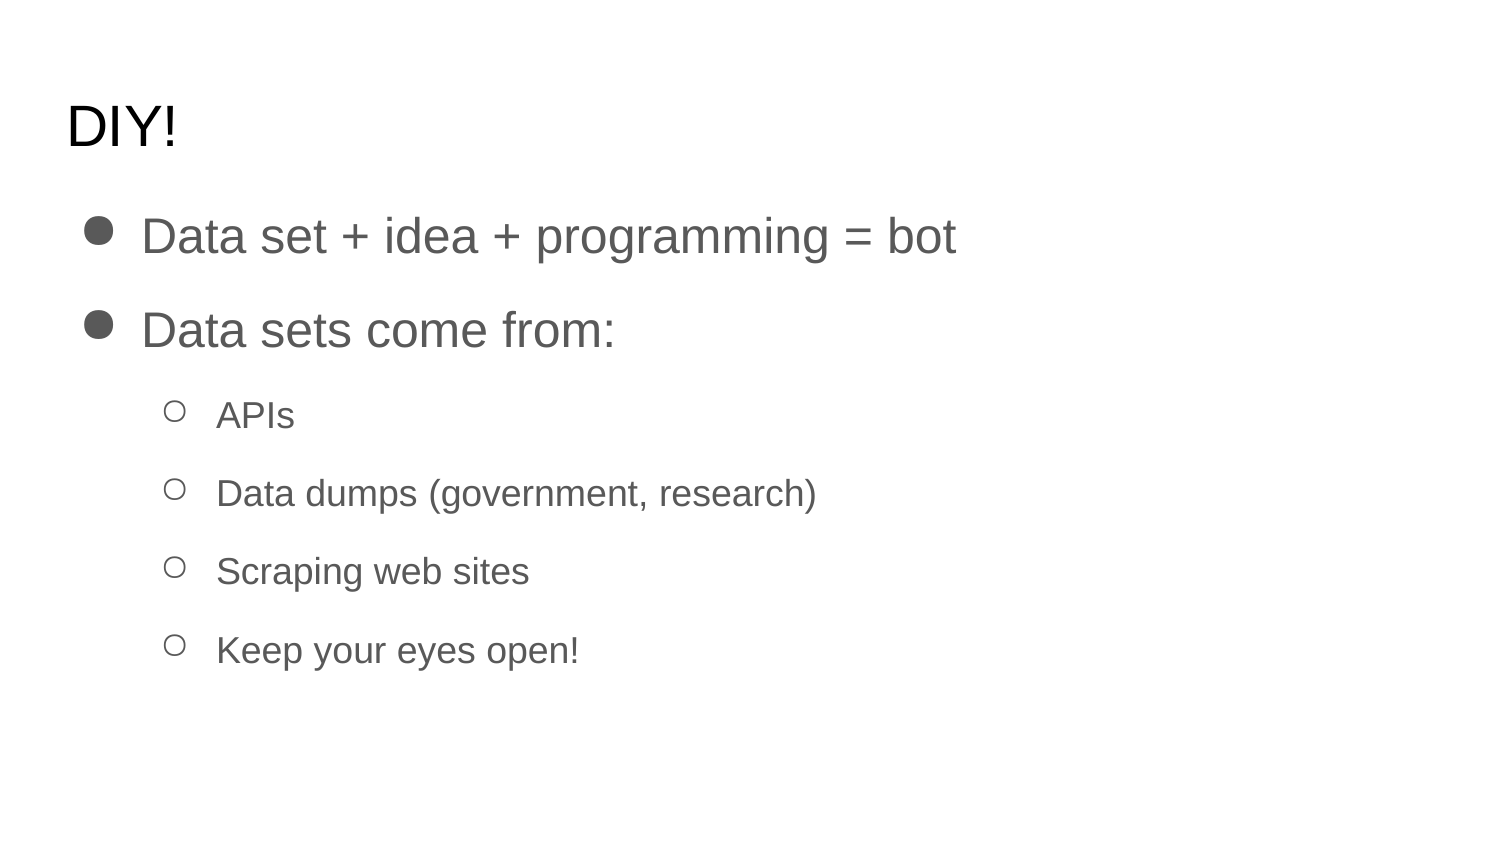

# DIY!
Data set + idea + programming = bot
Data sets come from:
APIs
Data dumps (government, research)
Scraping web sites
Keep your eyes open!